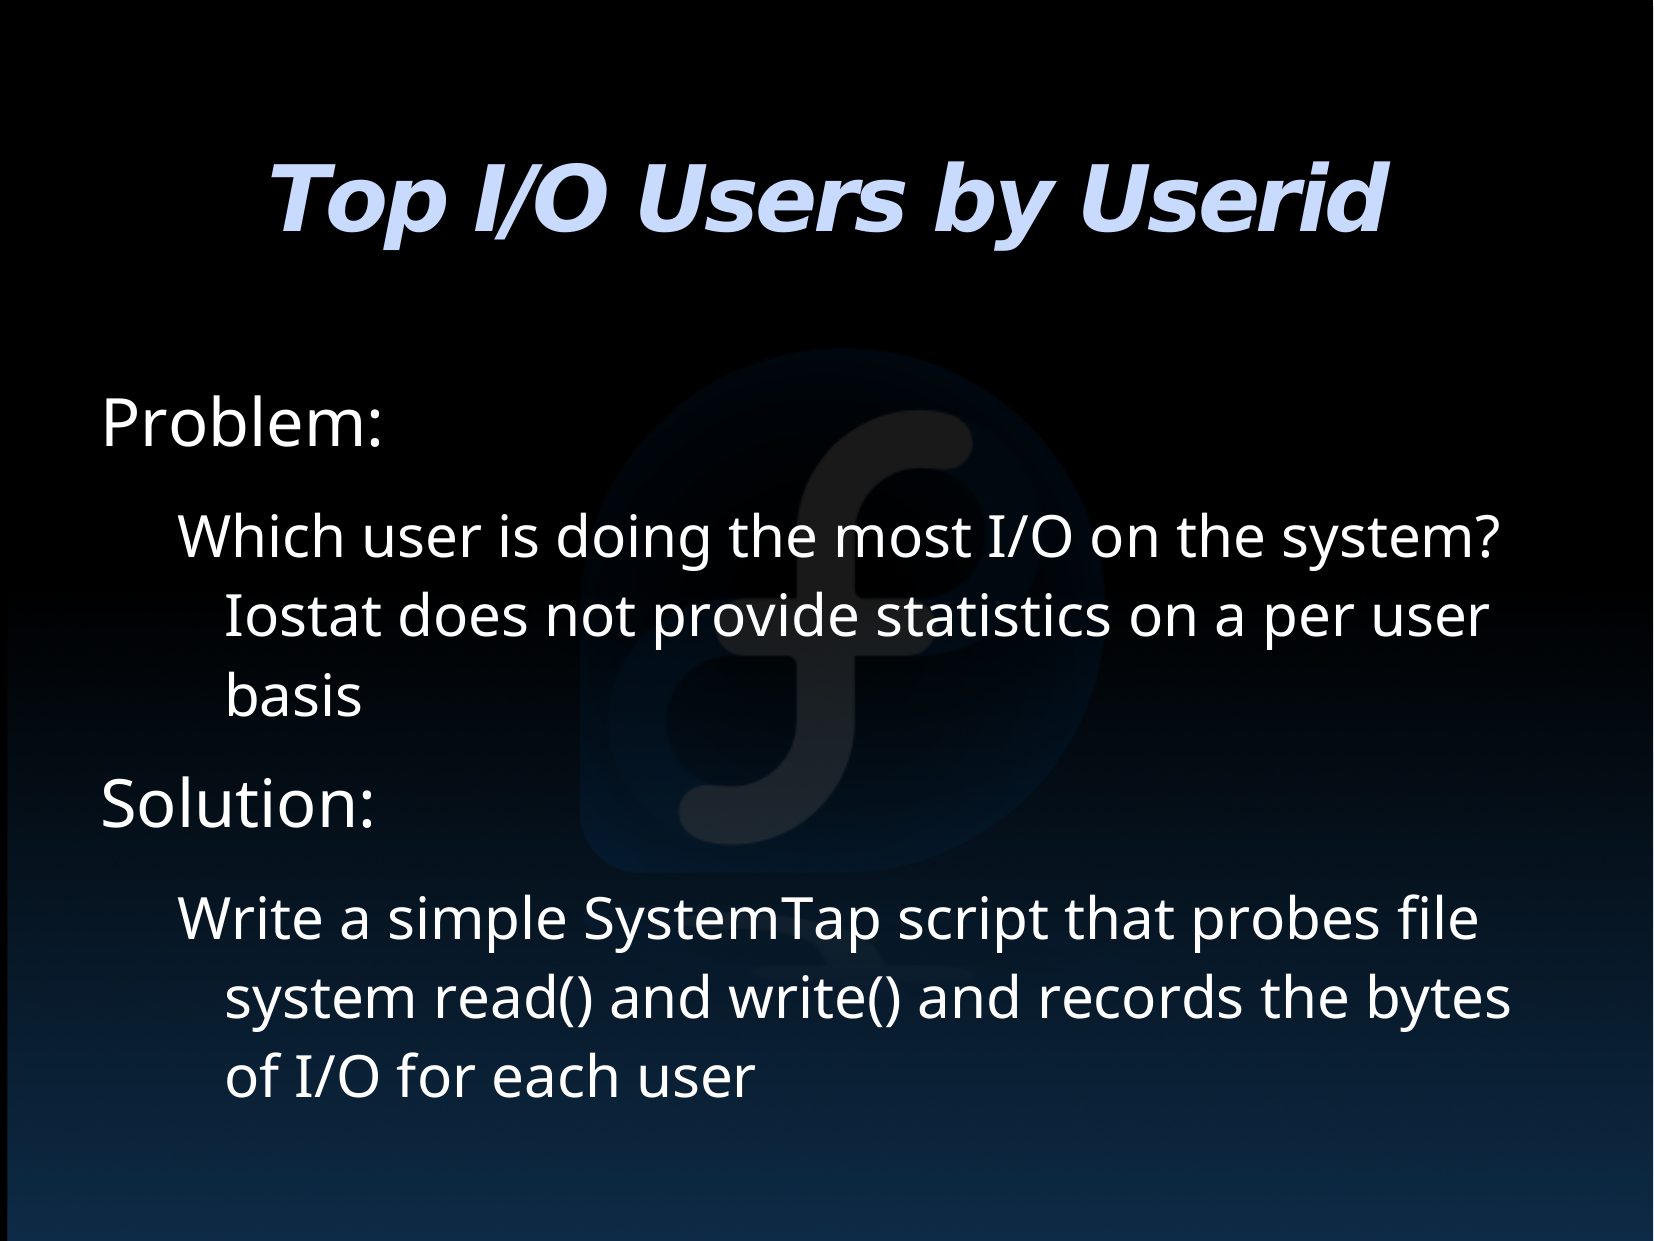

# Top I/O Users by Userid
Problem:
Which user is doing the most I/O on the system? Iostat does not provide statistics on a per user basis
Solution:
Write a simple SystemTap script that probes file system read() and write() and records the bytes of I/O for each user